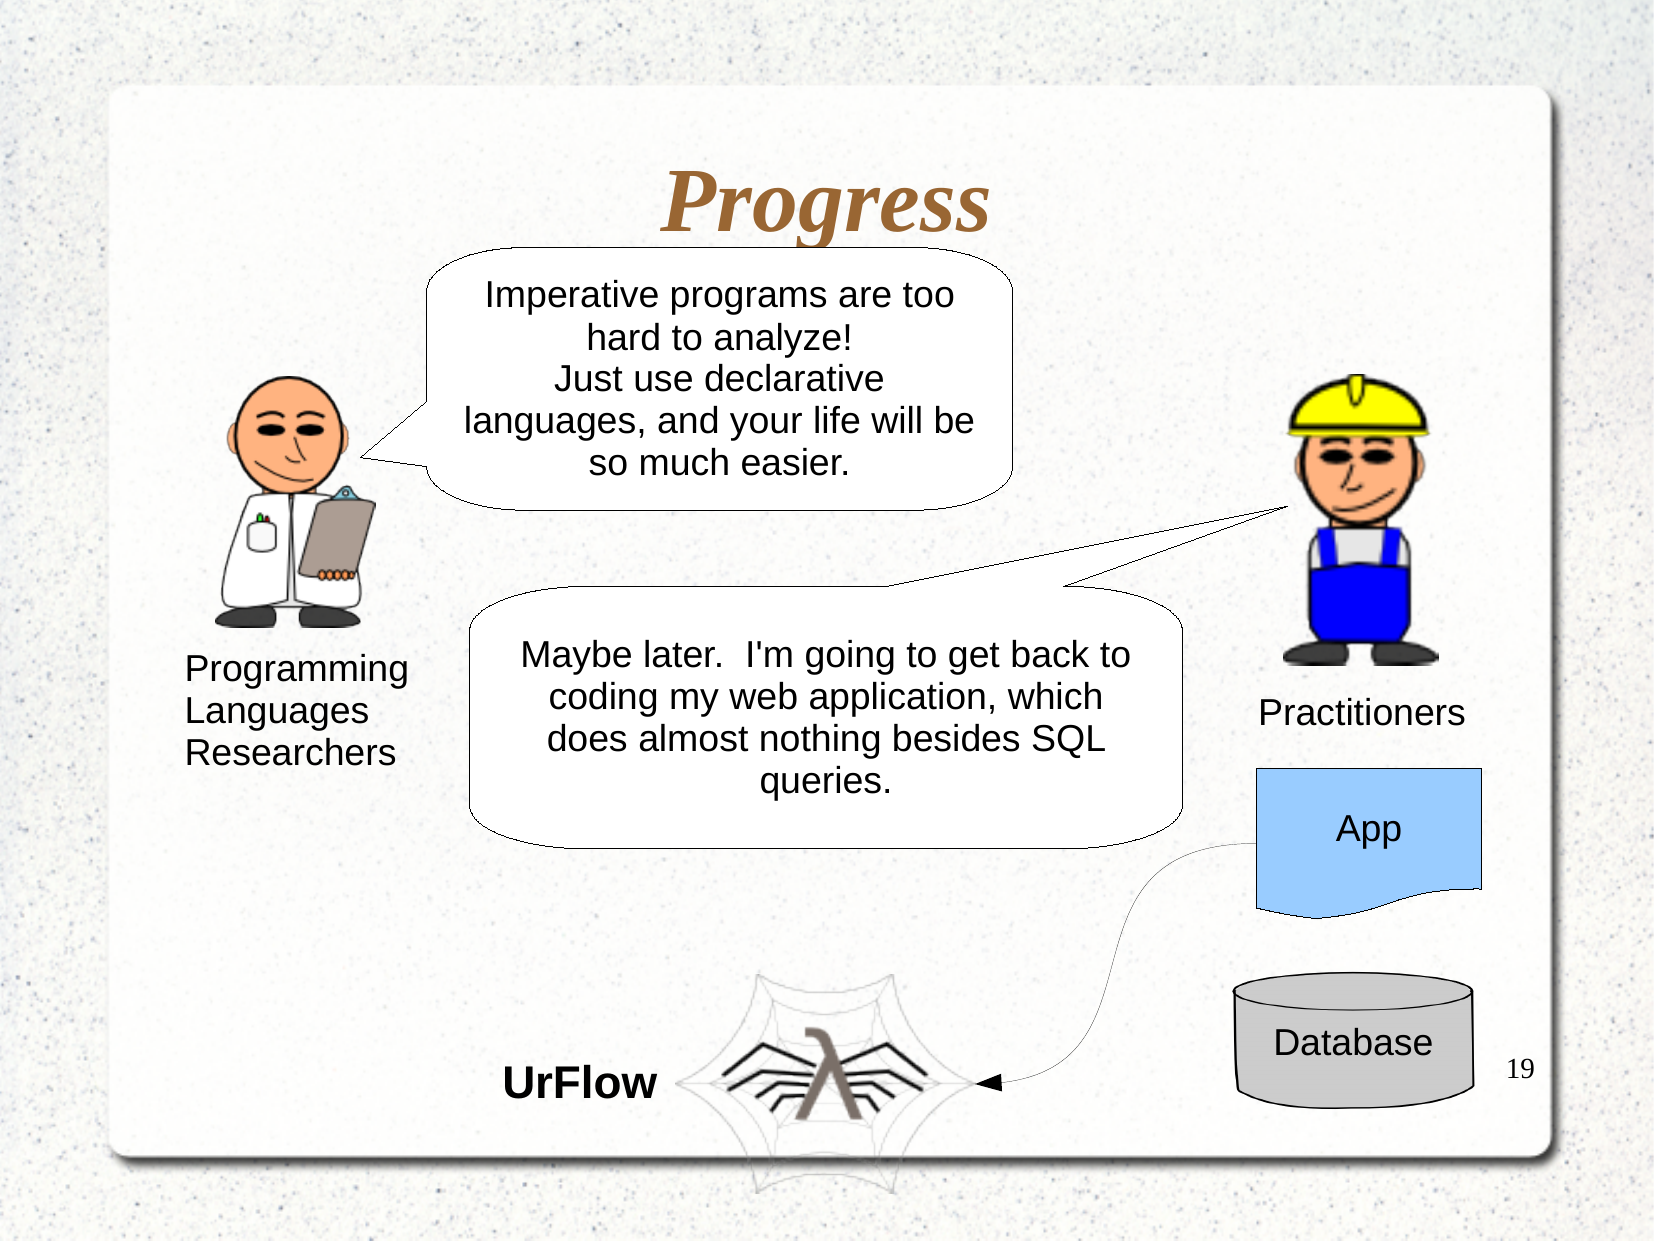

# Progress
Imperative programs are too hard to analyze!
Just use declarative languages, and your life will be so much easier.
Maybe later. I'm going to get back to coding my web application, which does almost nothing besides SQL queries.
App
Database
Programming Languages Researchers
Practitioners
UrFlow
19